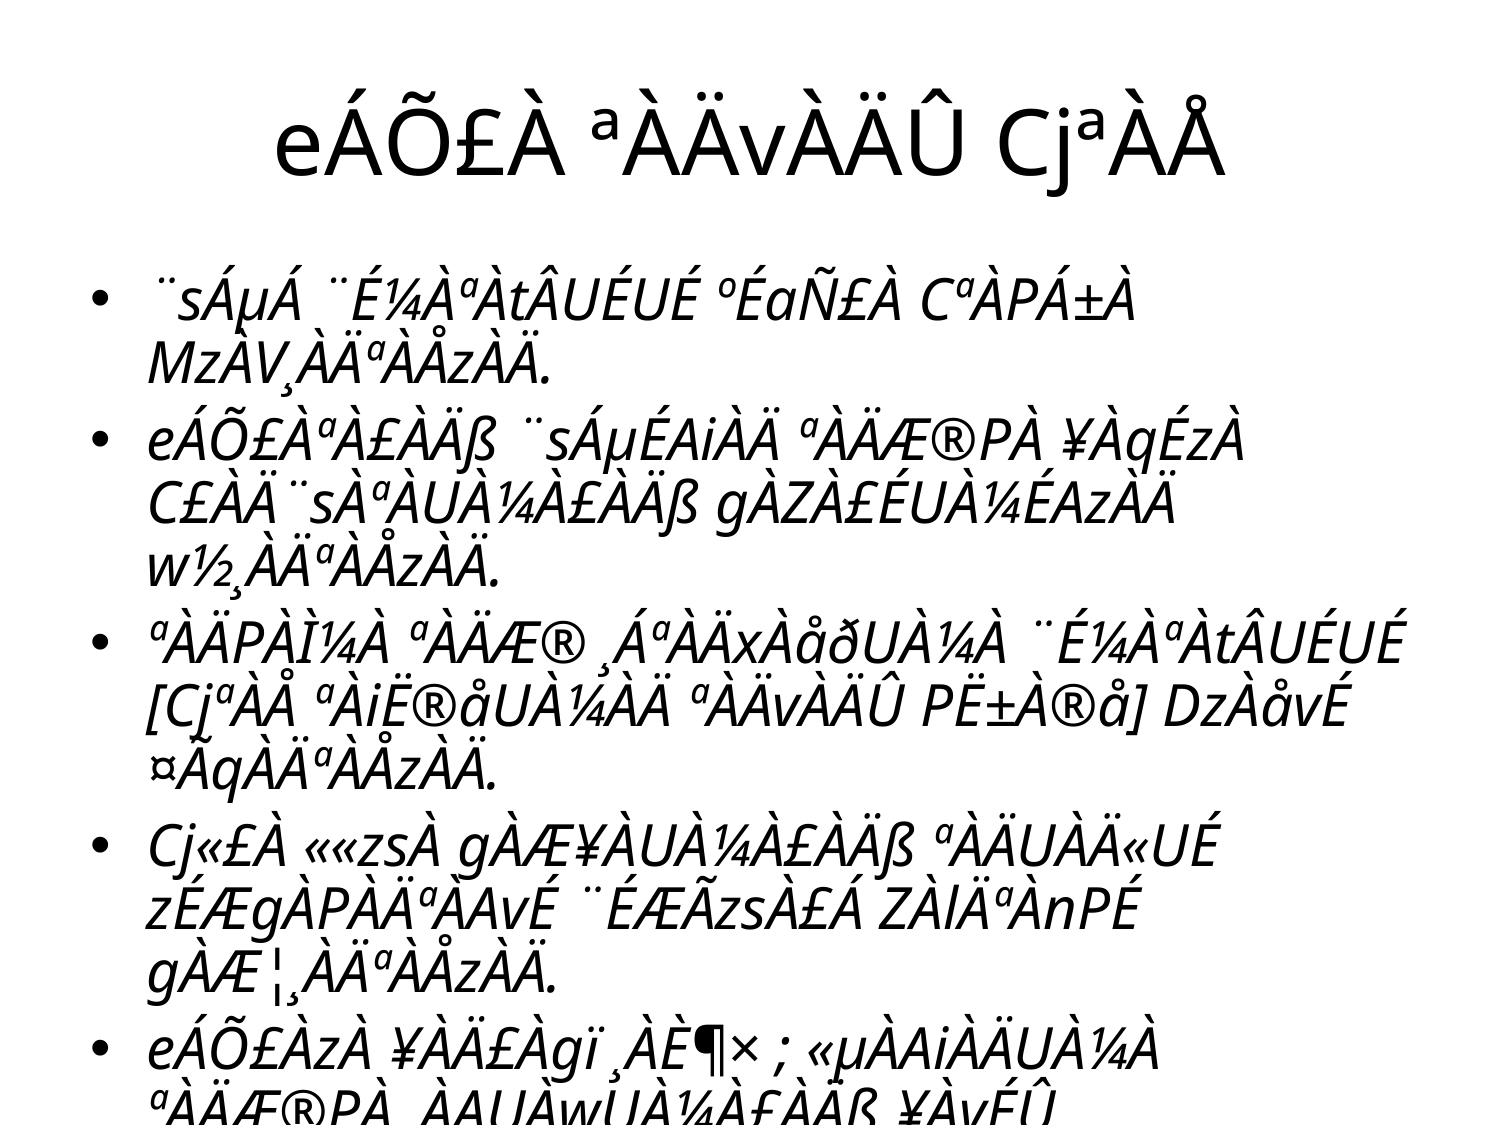

# eÁÕ£À ªÀÄvÀÄÛ CjªÀÅ
¨sÁµÁ ¨É¼ÀªÀtÂUÉUÉ ºÉaÑ£À CªÀPÁ±À MzÀV¸ÀÄªÀÅzÀÄ.
eÁÕ£ÀªÀ£ÀÄß ¨sÁµÉAiÀÄ ªÀÄÆ®PÀ ¥ÀqÉzÀ C£ÀÄ¨sÀªÀUÀ¼À£ÀÄß gÀZÀ£ÉUÀ¼ÉAzÀÄ w½¸ÀÄªÀÅzÀÄ.
ªÀÄPÀÌ¼À ªÀÄÆ® ¸ÁªÀÄxÀåðUÀ¼À ¨É¼ÀªÀtÂUÉUÉ [CjªÀÅ ªÀiË®åUÀ¼ÀÄ ªÀÄvÀÄÛ PË±À®å] DzÀåvÉ ¤ÃqÀÄªÀÅzÀÄ.
Cj«£À ««zsÀ gÀÆ¥ÀUÀ¼À£ÀÄß ªÀÄUÀÄ«UÉ zÉÆgÀPÀÄªÀAvÉ ¨ÉÆÃzsÀ£Á ZÀlÄªÀnPÉ gÀÆ¦¸ÀÄªÀÅzÀÄ.
eÁÕ£ÀzÀ ¥ÀÄ£Àgï ¸ÀÈ¶× ; «µÀAiÀÄUÀ¼À ªÀÄÆ®PÀ ¸ÀAUÀwUÀ¼À£ÀÄß ¥ÀvÉÛ ºÀZÀÄÑªÀÅzÀÄ. F ¸ÀAUÀwUÀ½AzÀ D¼ÀPÉÌ ºÉÆÃV CªÀÅUÀ½UÉ CxÀð PÉÆqÀÄªÀ ªÀÄvÀÄÛ ªÀÄºÀvÀézÀ CAvÀgï ¸ÀA§AzsÀUÀ¼À£ÀÄß UÀÄgÀÄw¸ÀÄvÀÛzÉ.